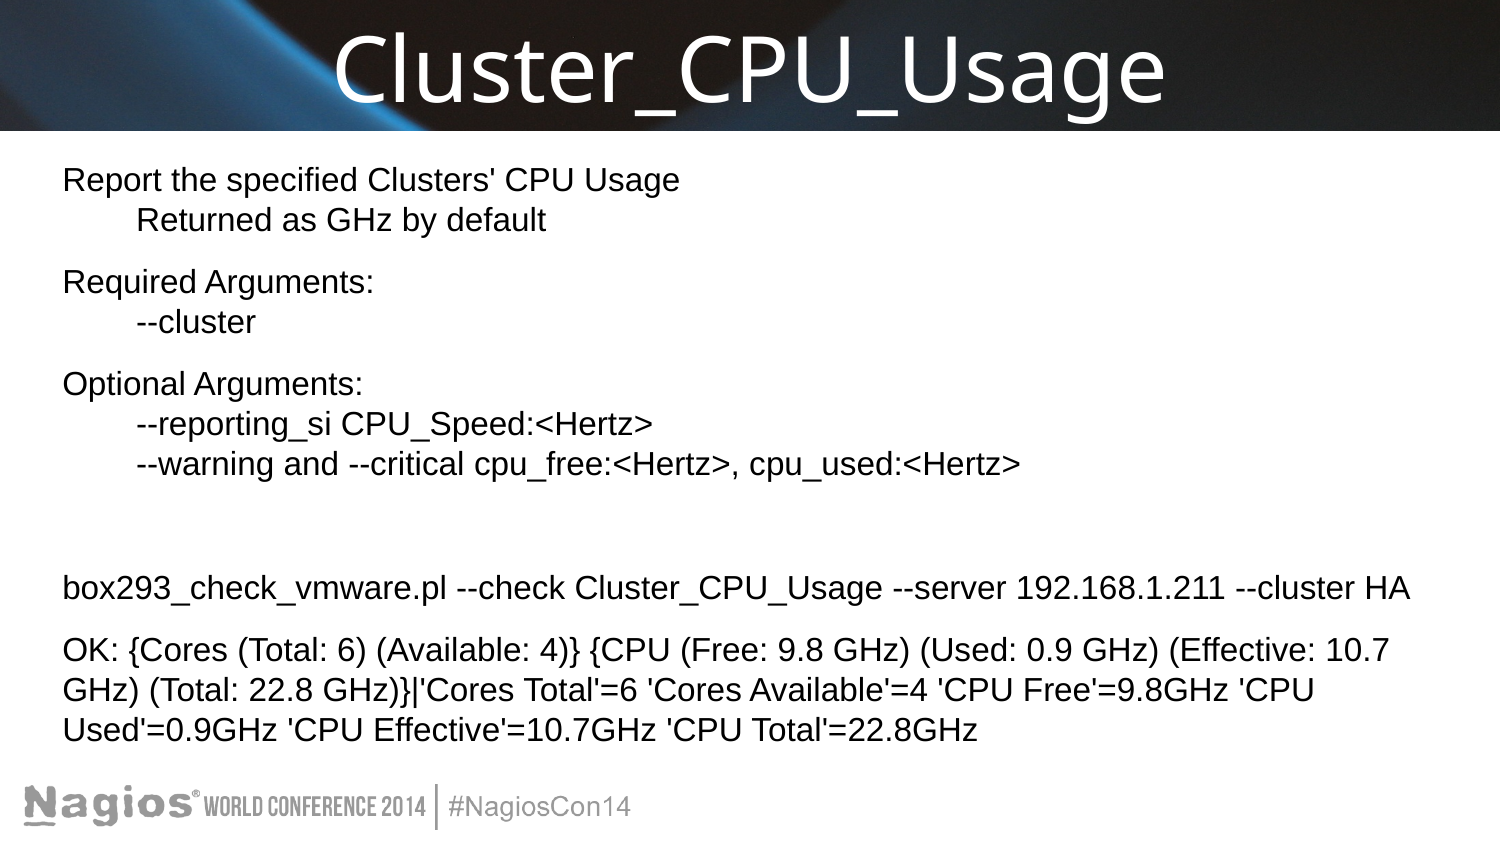

# Cluster_CPU_Usage
Report the specified Clusters' CPU Usage
	Returned as GHz by default
Required Arguments:
	--cluster
Optional Arguments:
	--reporting_si CPU_Speed:<Hertz>
	--warning and --critical cpu_free:<Hertz>, cpu_used:<Hertz>
box293_check_vmware.pl --check Cluster_CPU_Usage --server 192.168.1.211 --cluster HA
OK: {Cores (Total: 6) (Available: 4)} {CPU (Free: 9.8 GHz) (Used: 0.9 GHz) (Effective: 10.7 GHz) (Total: 22.8 GHz)}|'Cores Total'=6 'Cores Available'=4 'CPU Free'=9.8GHz 'CPU Used'=0.9GHz 'CPU Effective'=10.7GHz 'CPU Total'=22.8GHz